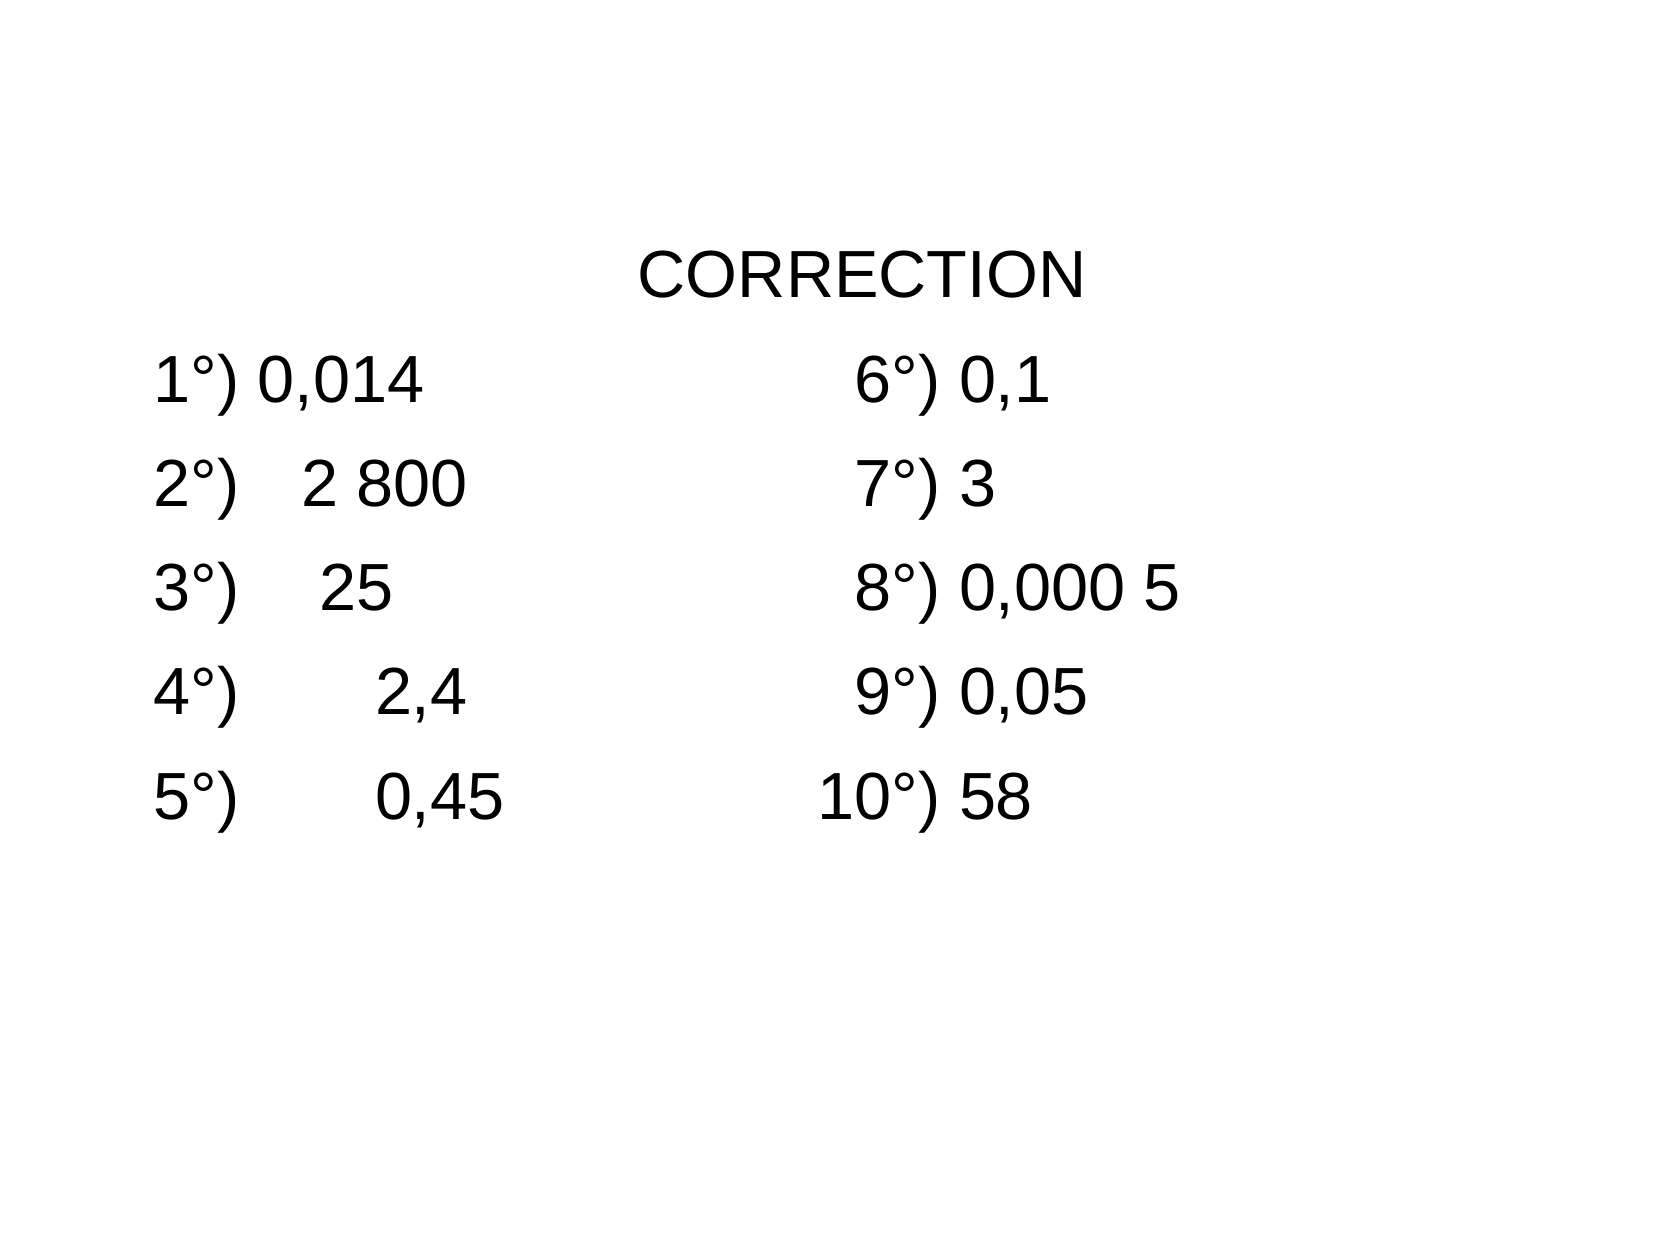

# CORRECTION
1°) 0,014						 6°) 0,1
2°) 	2 800					 7°) 3
3°) 	 25						 8°) 0,000 5
4°) 		2,4					 9°) 0,05
5°) 		0,45					10°) 58